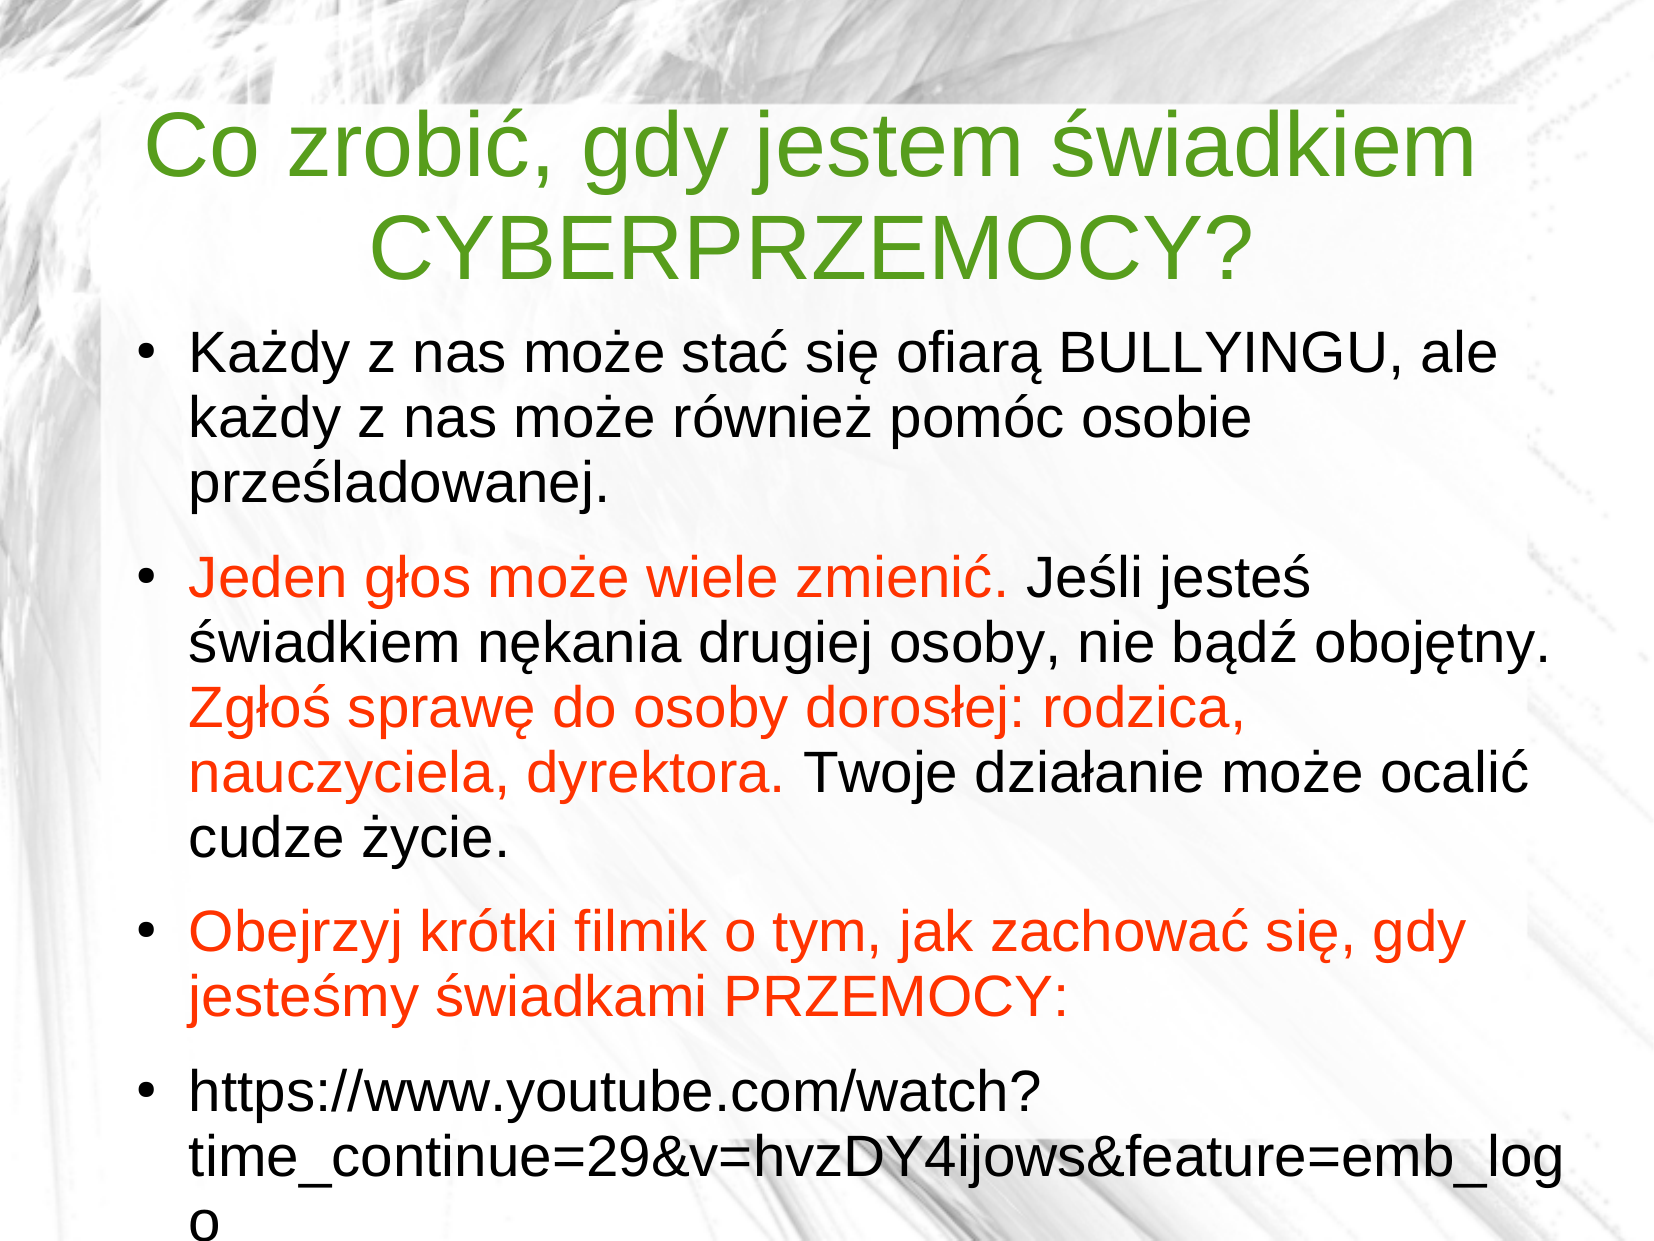

# Co zrobić, gdy jestem świadkiem CYBERPRZEMOCY?
Każdy z nas może stać się ofiarą BULLYINGU, ale każdy z nas może również pomóc osobie prześladowanej.
Jeden głos może wiele zmienić. Jeśli jesteś świadkiem nękania drugiej osoby, nie bądź obojętny. Zgłoś sprawę do osoby dorosłej: rodzica, nauczyciela, dyrektora. Twoje działanie może ocalić cudze życie.
Obejrzyj krótki filmik o tym, jak zachować się, gdy jesteśmy świadkami PRZEMOCY:
https://www.youtube.com/watch?time_continue=29&v=hvzDY4ijows&feature=emb_logo